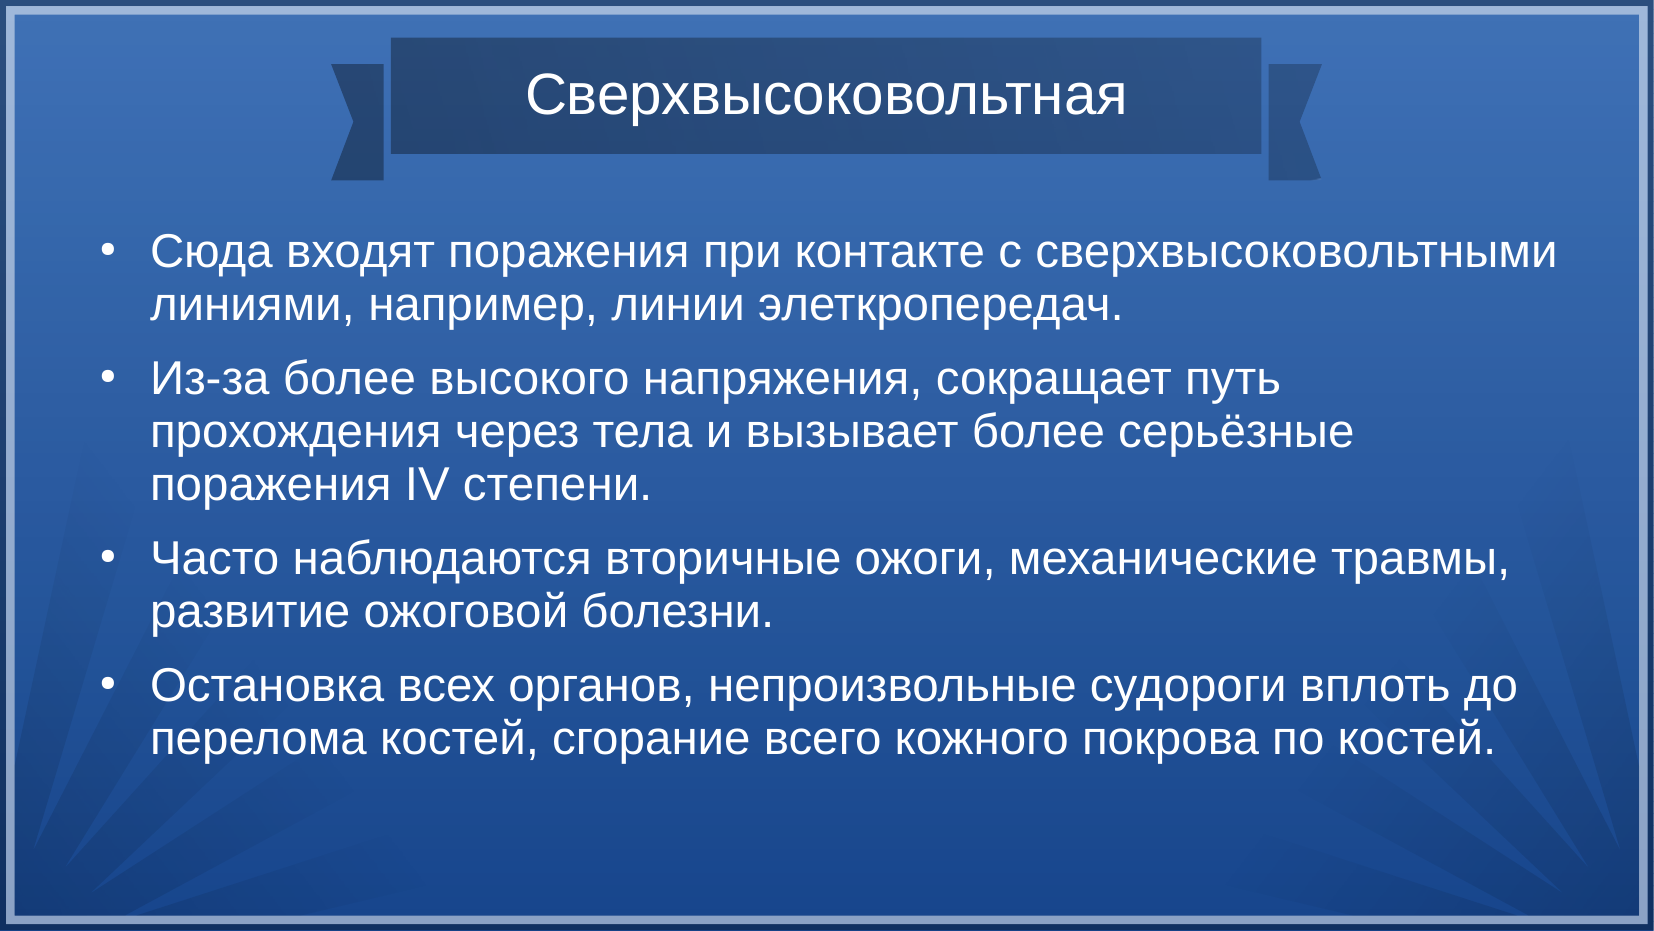

# Сверхвысоковольтная
Сюда входят поражения при контакте с сверхвысоковольтными линиями, например, линии элеткропередач.
Из-за более высокого напряжения, сокращает путь прохождения через тела и вызывает более серьёзные поражения IV степени.
Часто наблюдаются вторичные ожоги, механические травмы, развитие ожоговой болезни.
Остановка всех органов, непроизвольные судороги вплоть до перелома костей, сгорание всего кожного покрова по костей.